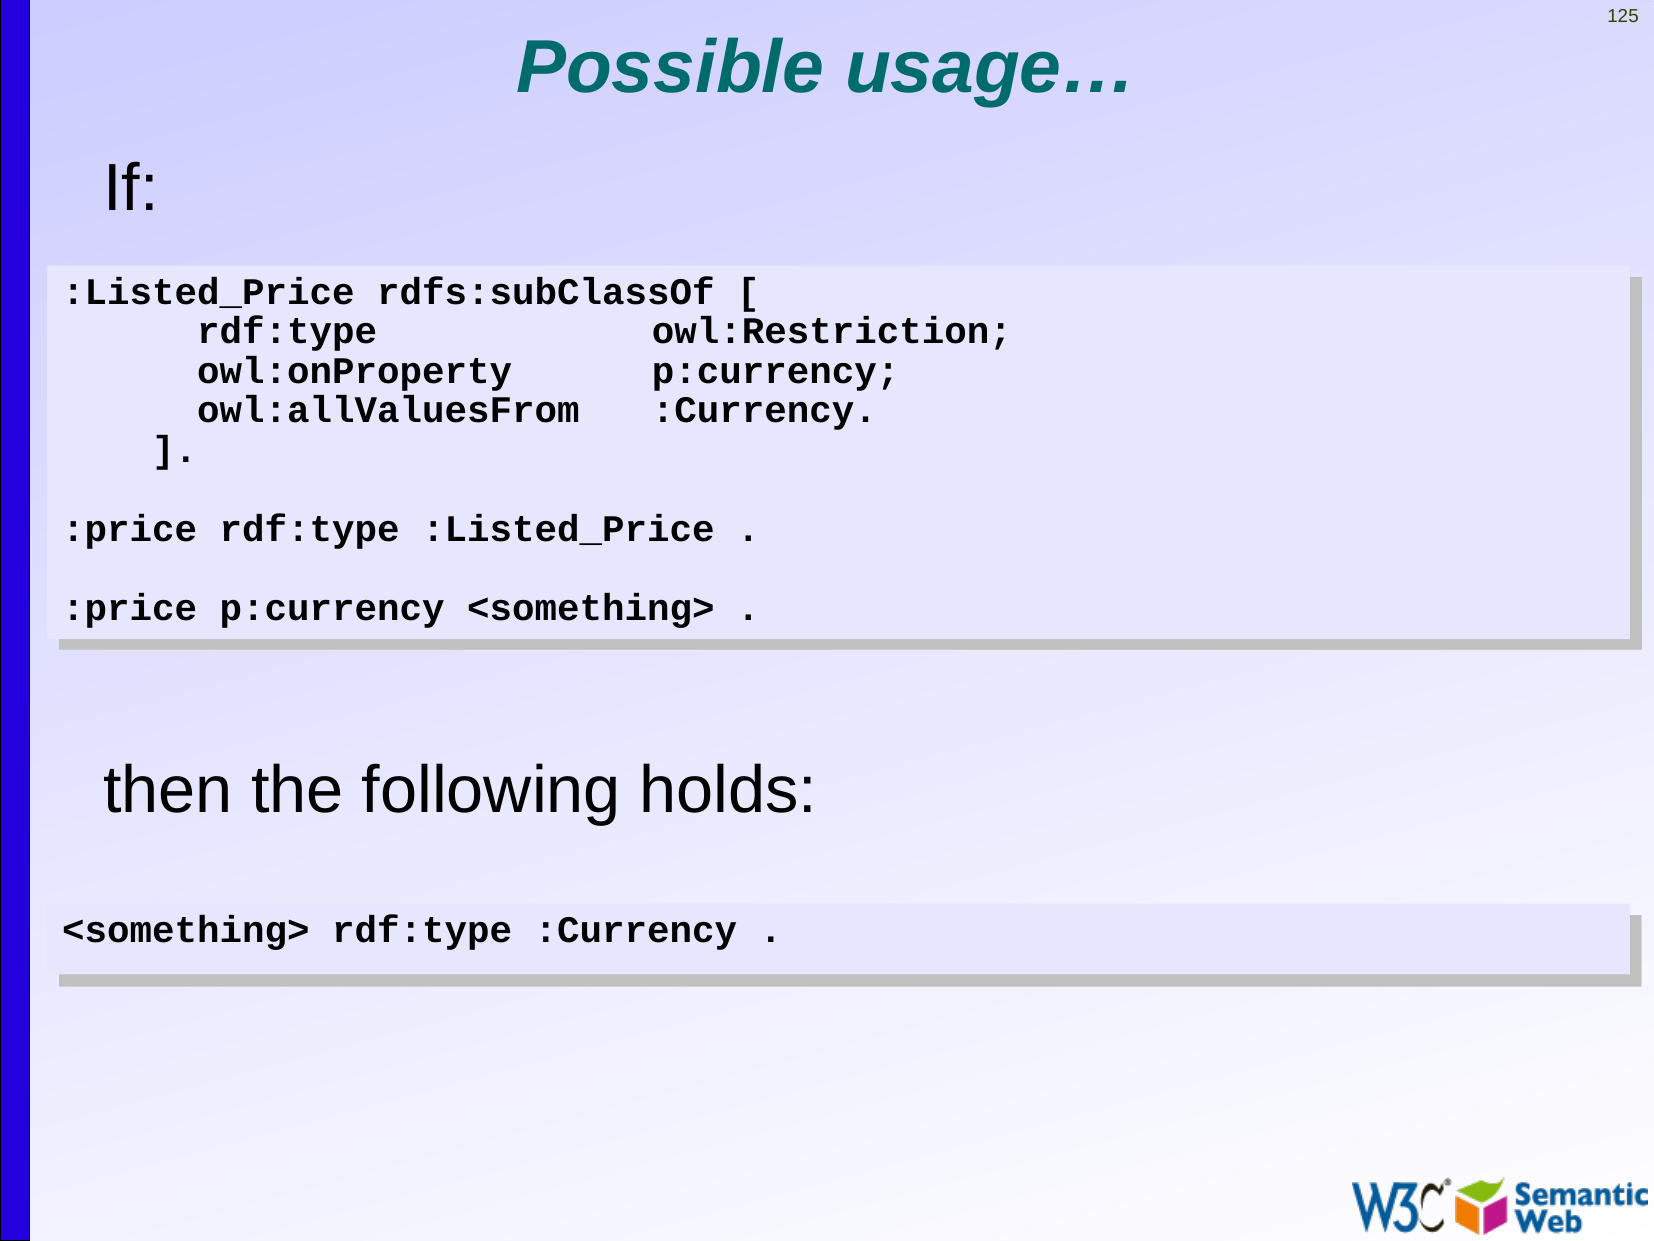

# Possible usage…
If:
:Listed_Price rdfs:subClassOf [
 rdf:type 	owl:Restriction;
 owl:onProperty 	p:currency;
 owl:allValuesFrom	:Currency.
 ].
:price rdf:type :Listed_Price .
:price p:currency <something> .
then the following holds:
<something> rdf:type :Currency .